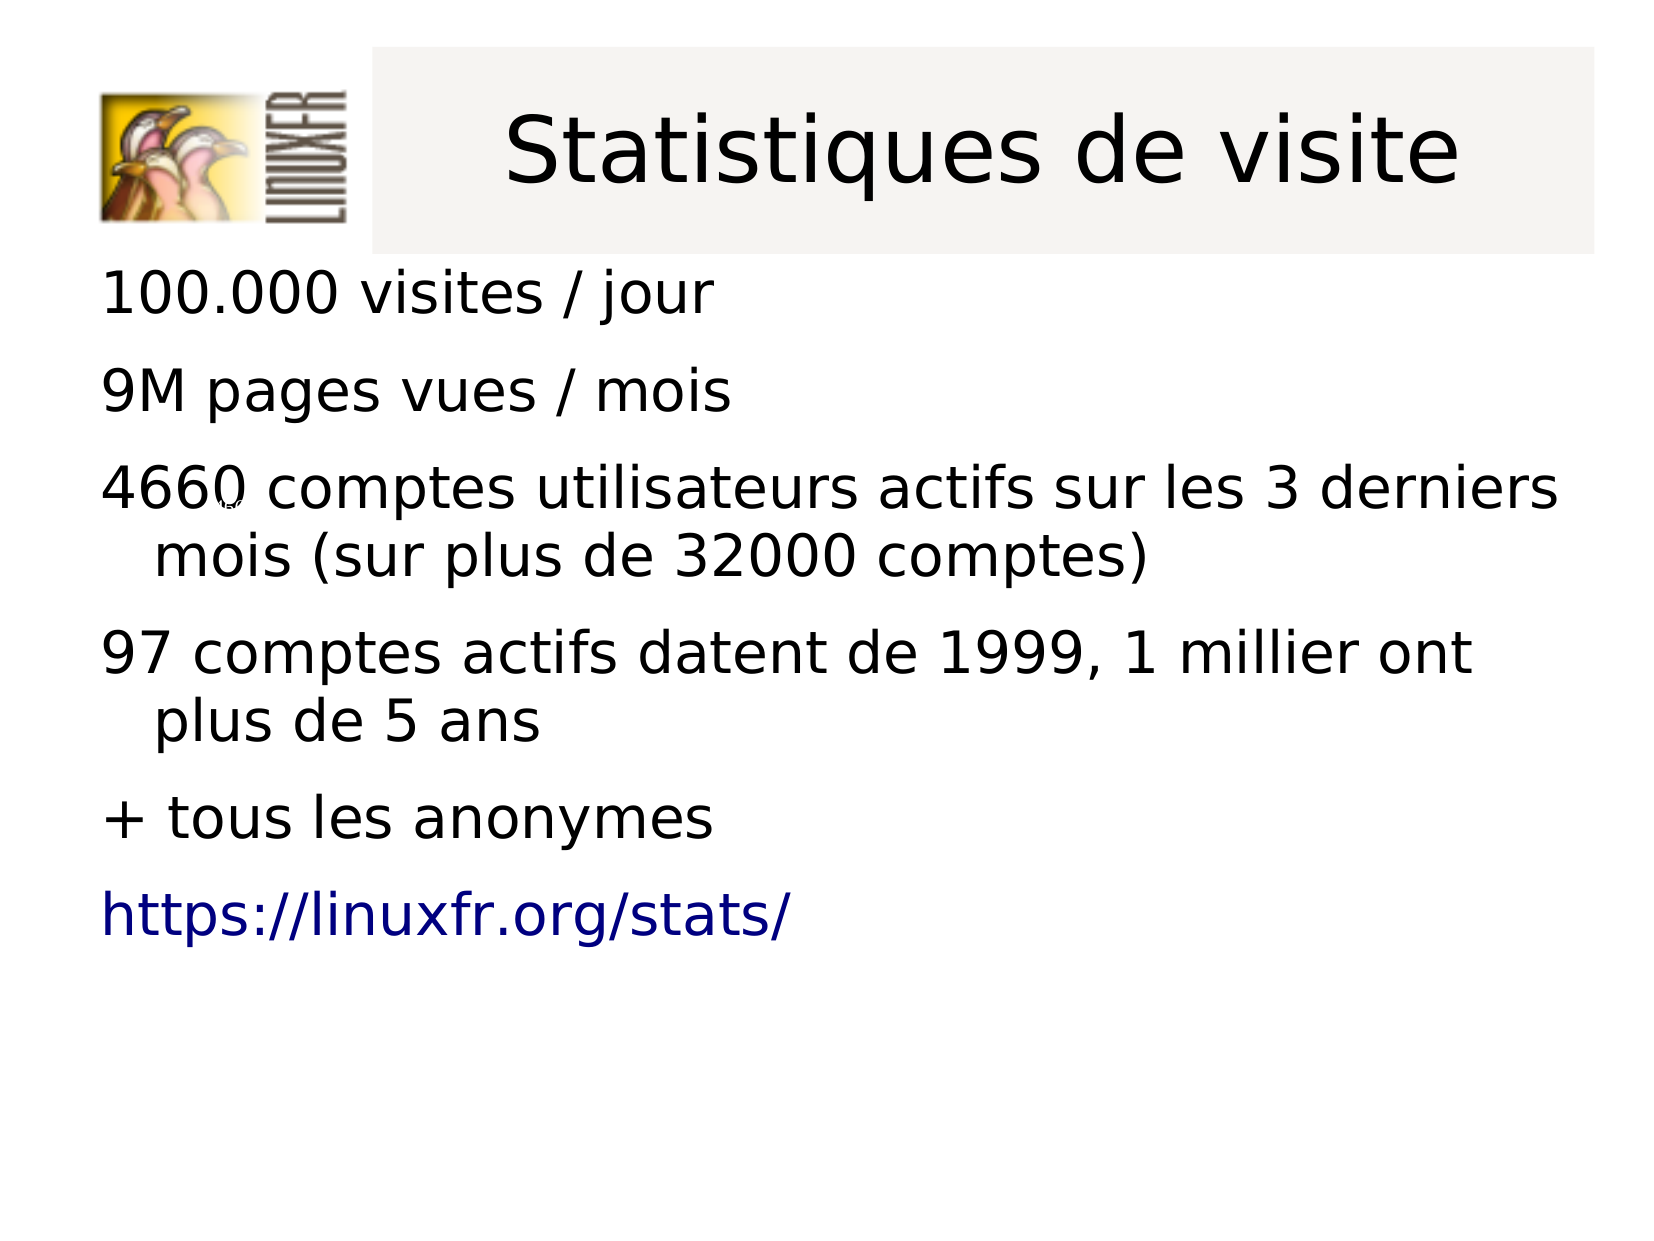

# Statistiques de visite
100.000 visites / jour
9M pages vues / mois
4660 comptes utilisateurs actifs sur les 3 derniers mois (sur plus de 32000 comptes)
97 comptes actifs datent de 1999, 1 millier ont plus de 5 ans
+ tous les anonymes
https://linuxfr.org/stats/
4665